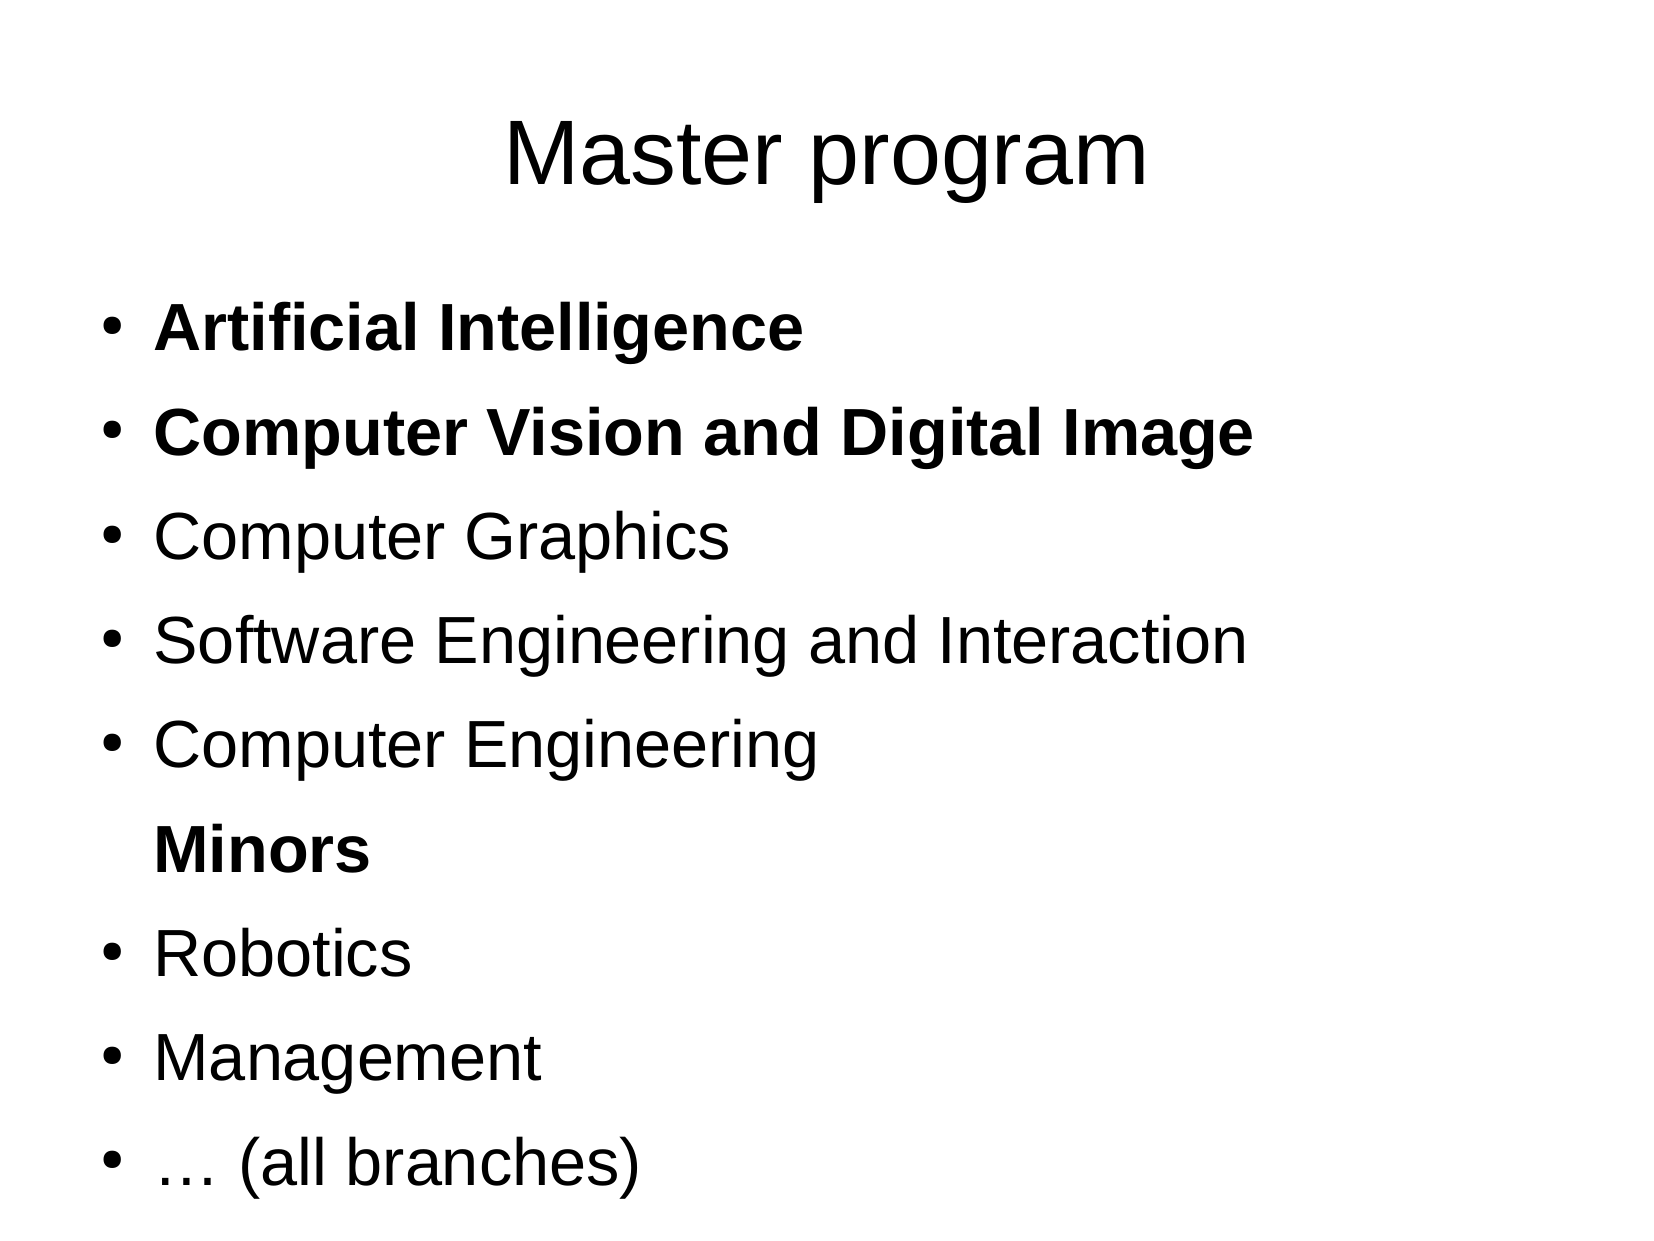

# Master program
Artificial Intelligence
Computer Vision and Digital Image
Computer Graphics
Software Engineering and Interaction
Computer Engineering
Minors
Robotics
Management
… (all branches)